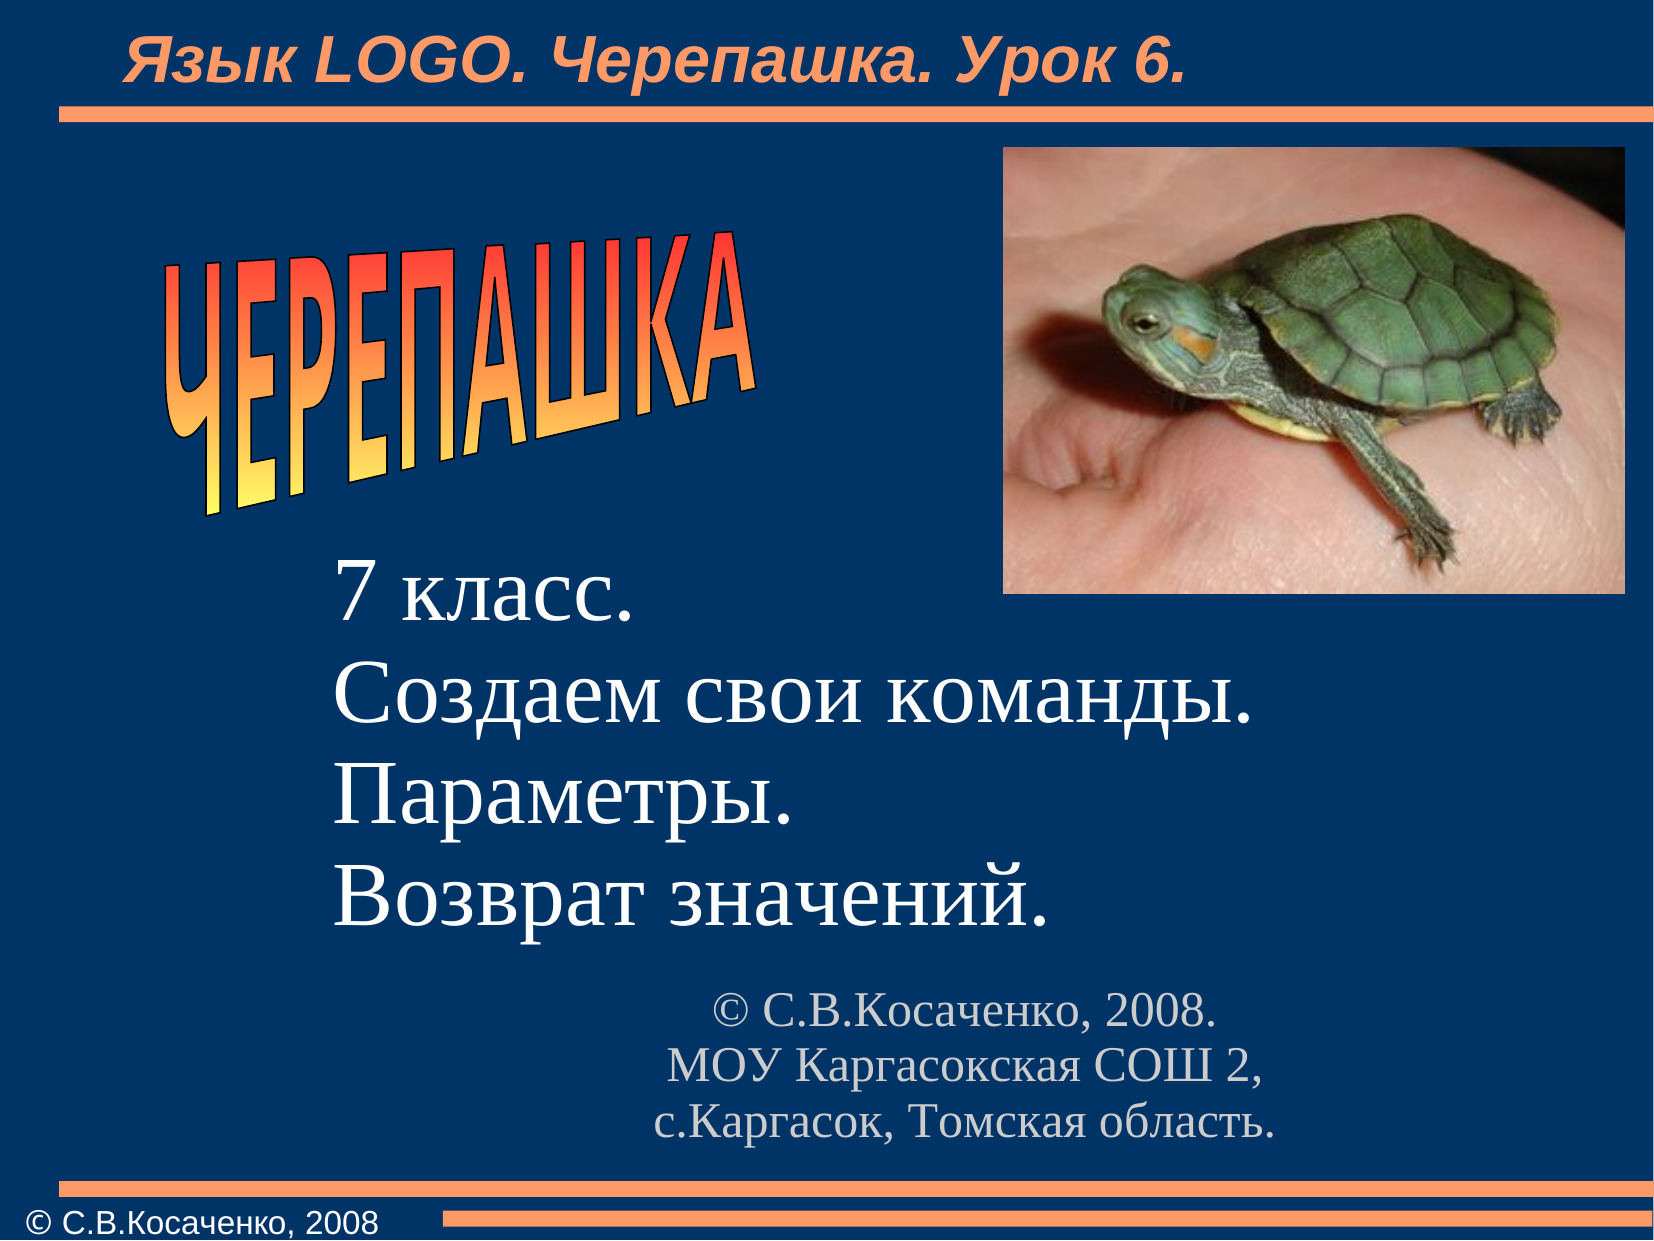

# Язык LOGO. Черепашка. Урок 6.
ЧЕРЕПАШКА
7 класс.
Создаем свои команды.
Параметры.
Возврат значений.
© С.В.Косаченко, 2008.
МОУ Каргасокская СОШ 2,
с.Каргасок, Томская область.